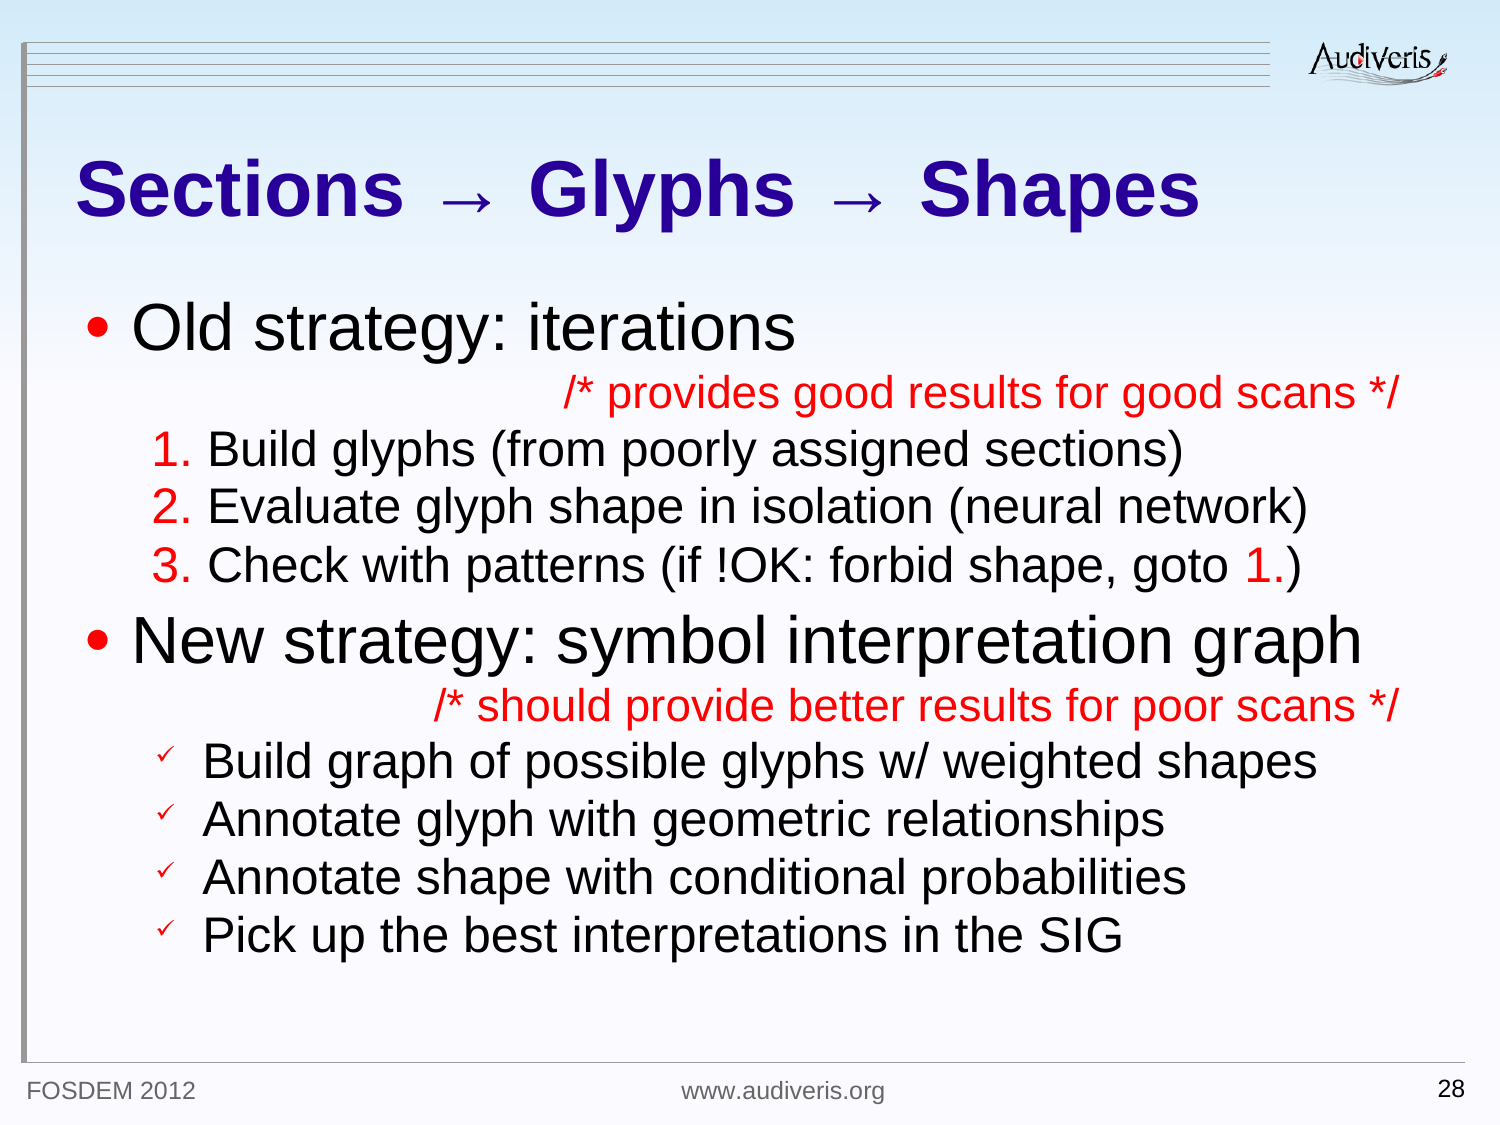

# Sections → Glyphs → Shapes
Old strategy: iterations
/* provides good results for good scans */
 Build glyphs (from poorly assigned sections)
 Evaluate glyph shape in isolation (neural network)
 Check with patterns (if !OK: forbid shape, goto 1.)
New strategy: symbol interpretation graph
/* should provide better results for poor scans */
Build graph of possible glyphs w/ weighted shapes
Annotate glyph with geometric relationships
Annotate shape with conditional probabilities
Pick up the best interpretations in the SIG